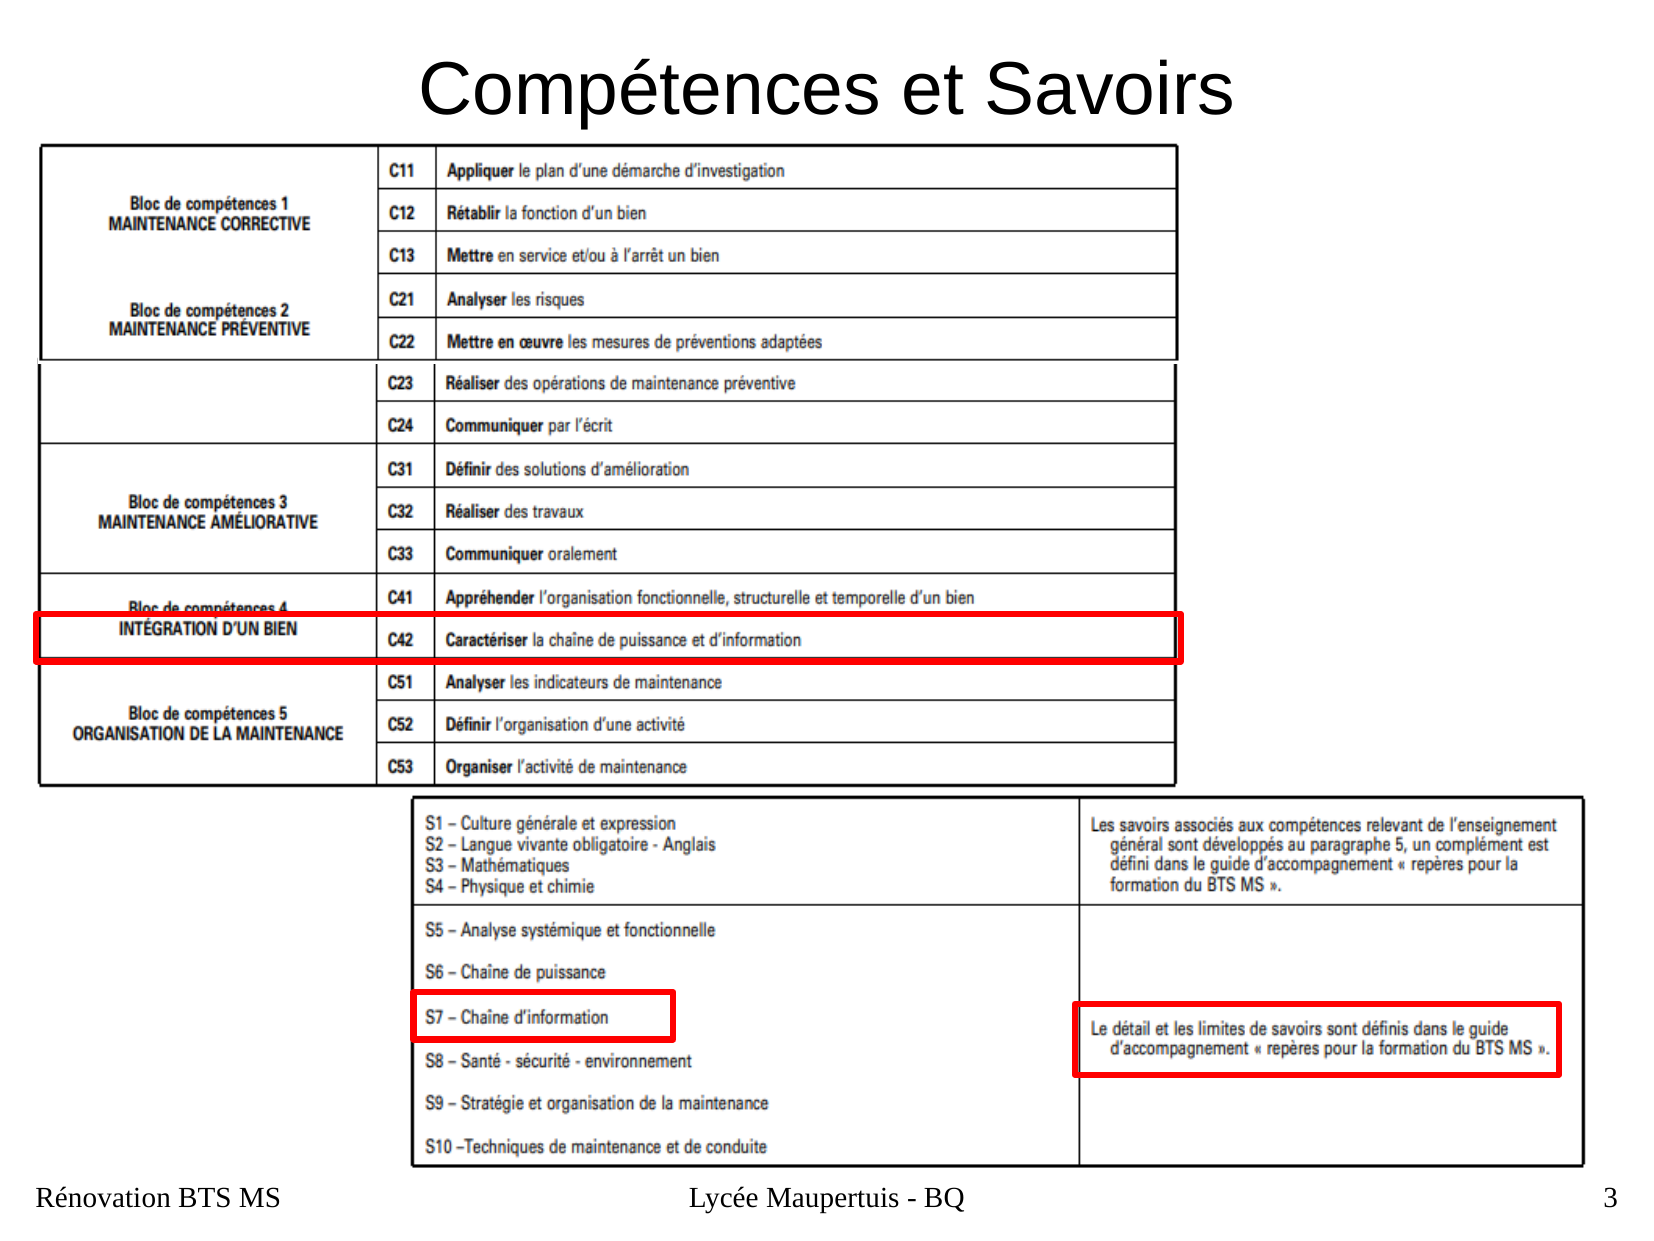

# Compétences et Savoirs
Rénovation BTS MS
Lycée Maupertuis - BQ
3